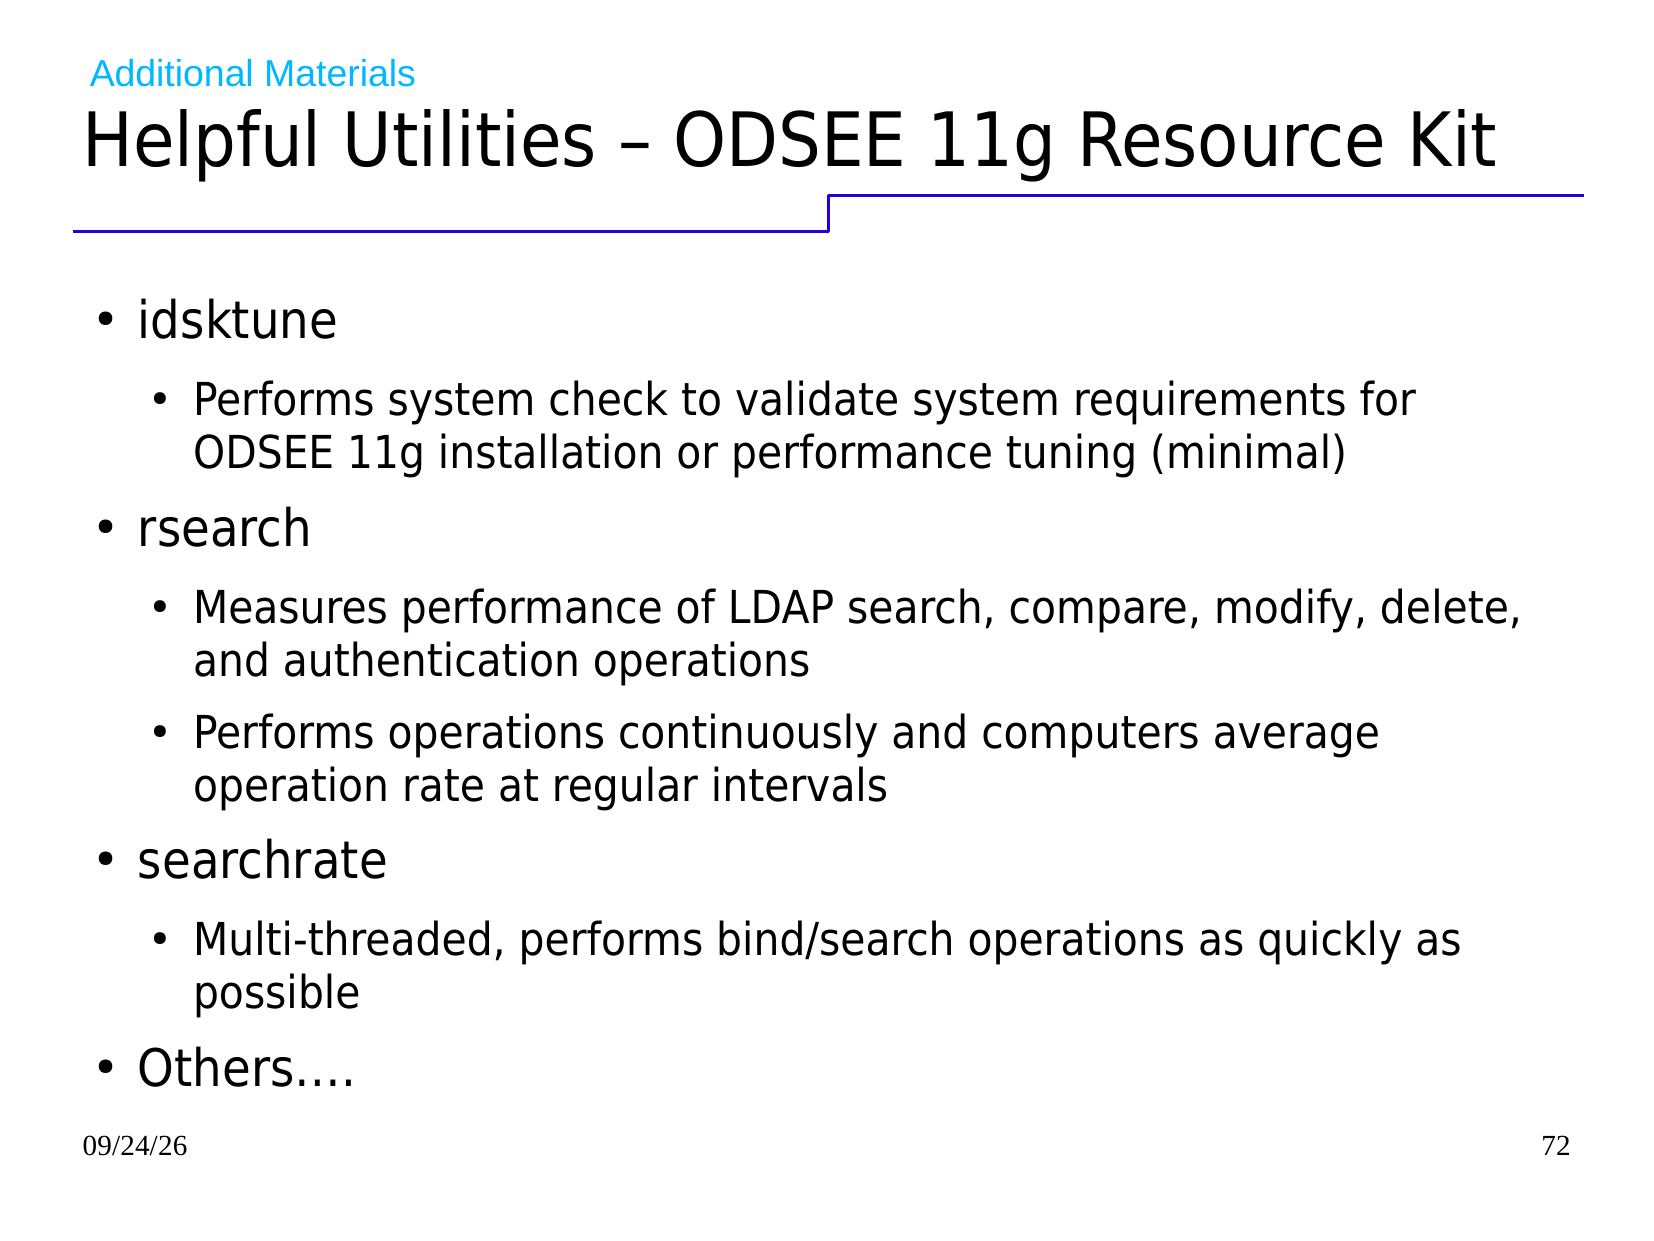

Additional Materials
# Helpful Utilities – ODSEE 11g Resource Kit
idsktune
Performs system check to validate system requirements for ODSEE 11g installation or performance tuning (minimal)
rsearch
Measures performance of LDAP search, compare, modify, delete, and authentication operations
Performs operations continuously and computers average operation rate at regular intervals
searchrate
Multi-threaded, performs bind/search operations as quickly as possible
Others….
72